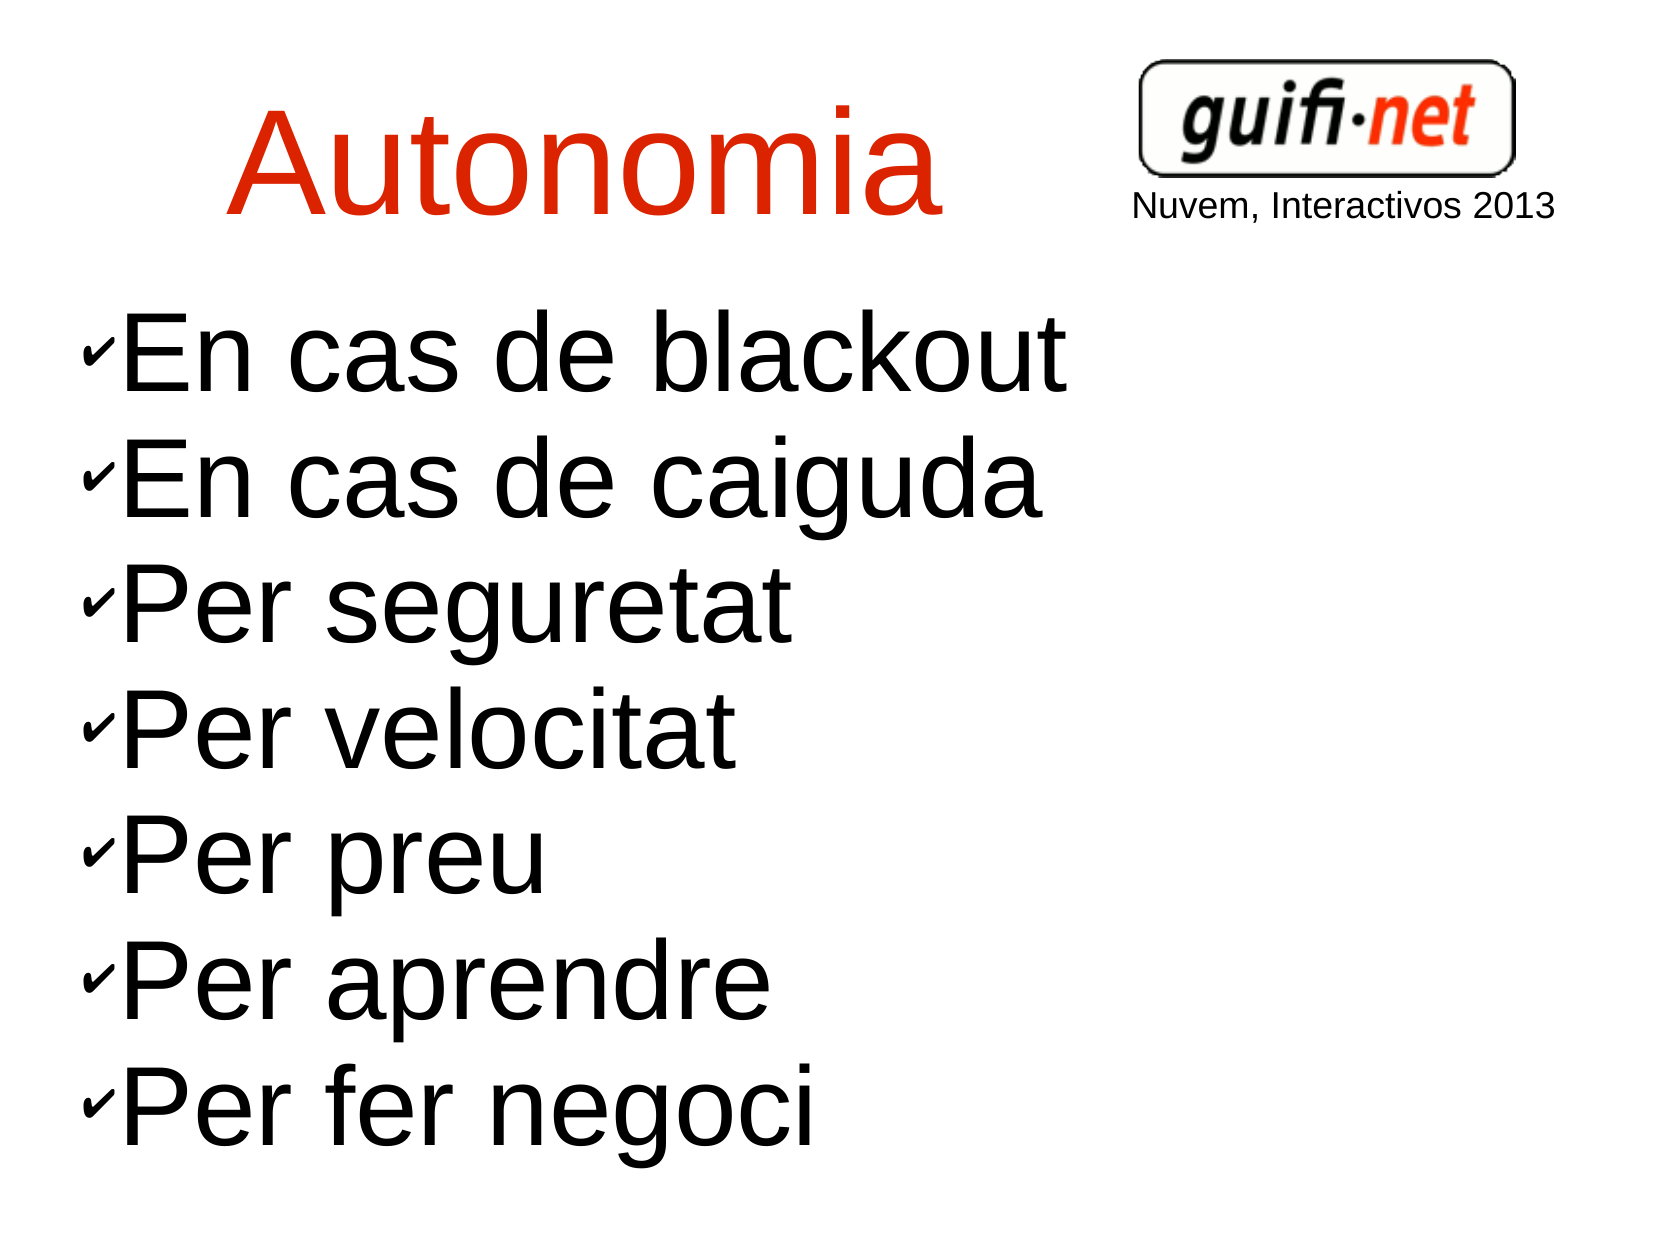

# Autonomia
Nuvem, Interactivos 2013
En cas de blackout
En cas de caiguda
Per seguretat
Per velocitat
Per preu
Per aprendre
Per fer negoci